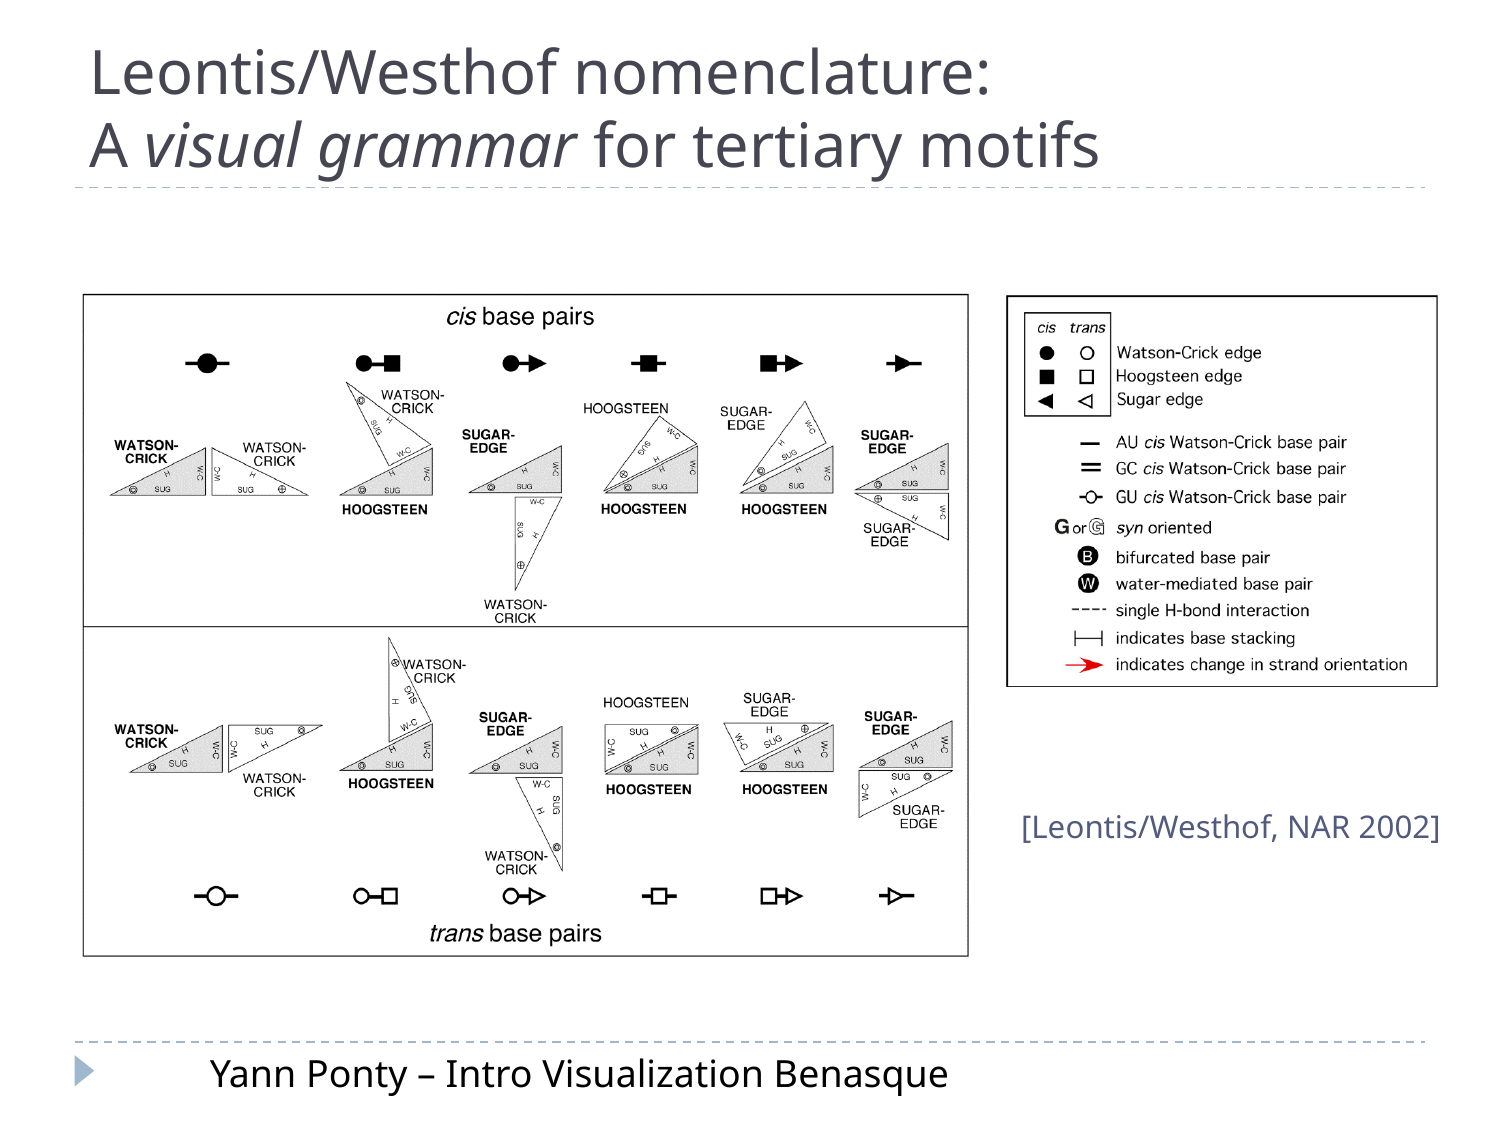

# Leontis/Westhof nomenclature: A visual grammar for tertiary motifs
[Leontis/Westhof, NAR 2002]
Benasque RNA